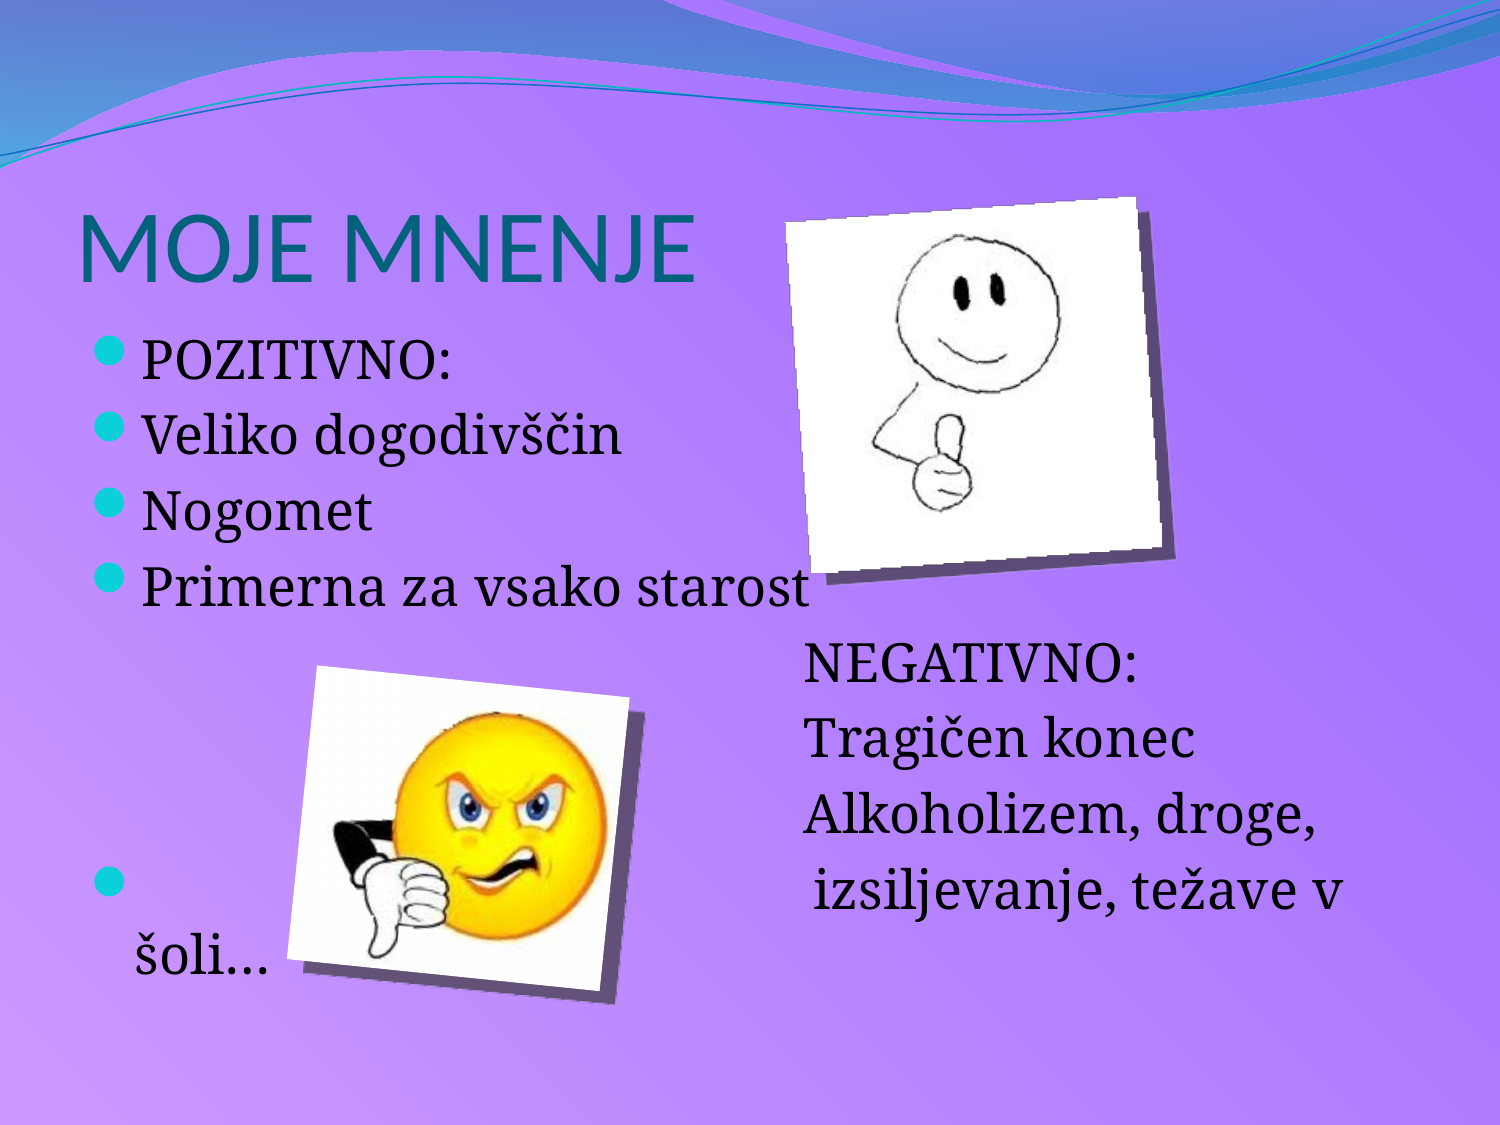

# MOJE MNENJE
POZITIVNO:
Veliko dogodivščin
Nogomet
Primerna za vsako starost
 NEGATIVNO:
 Tragičen konec
 Alkoholizem, droge,
 izsiljevanje, težave v šoli…